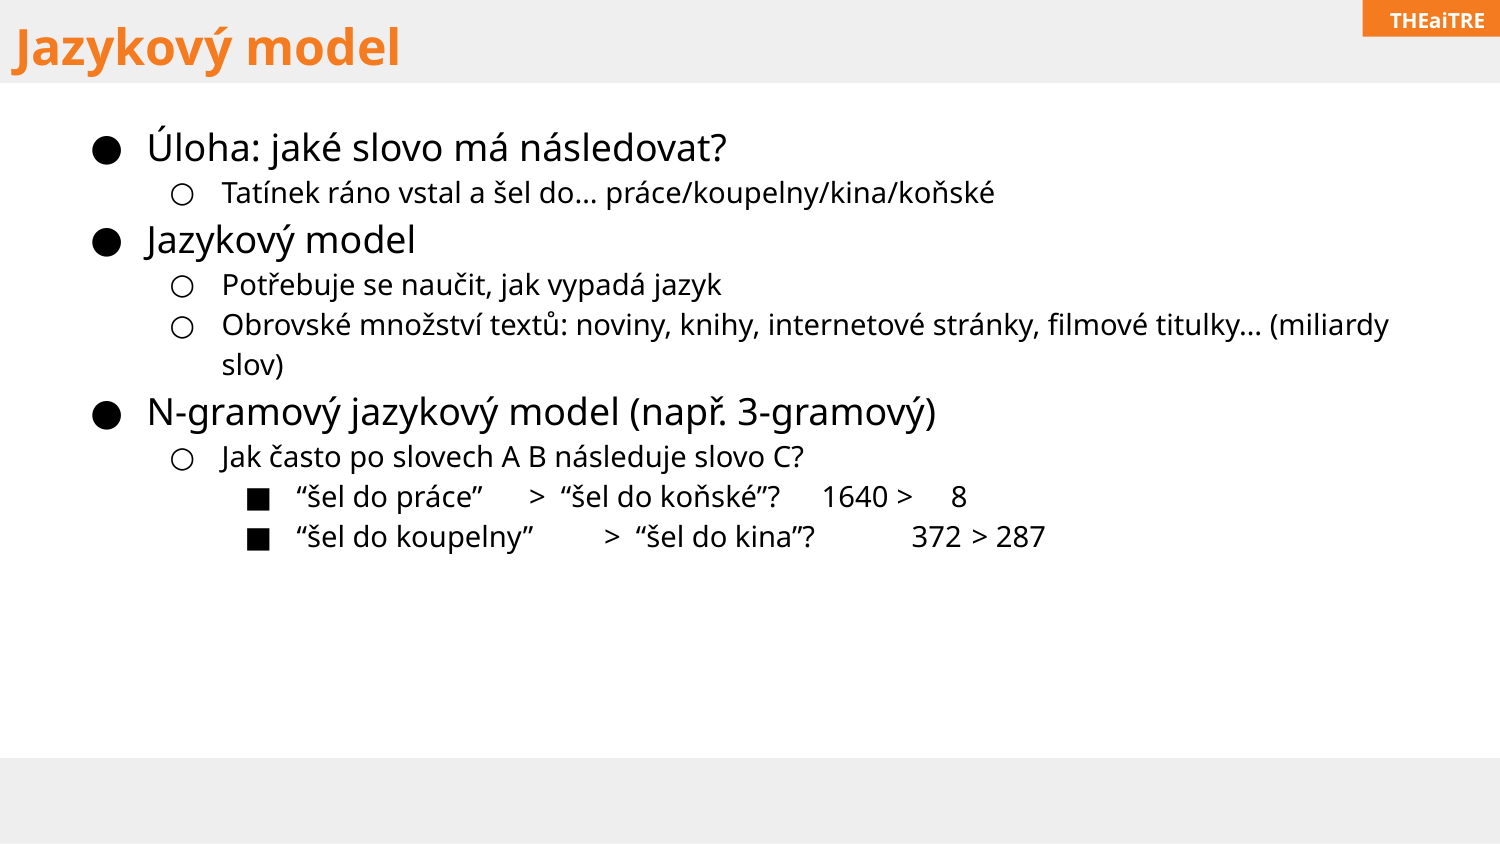

Jazykový model
THEaiTRE
# Úloha: jaké slovo má následovat?
Tatínek ráno vstal a šel do… práce/koupelny/kina/koňské
Jazykový model
Potřebuje se naučit, jak vypadá jazyk
Obrovské množství textů: noviny, knihy, internetové stránky, filmové titulky… (miliardy slov)
N-gramový jazykový model (např. 3-gramový)
Jak často po slovech A B následuje slovo C?
“šel do práce” 	 > “šel do koňské”?	1640	> 8
“šel do koupelny”	 > “šel do kina”?		 372	> 287